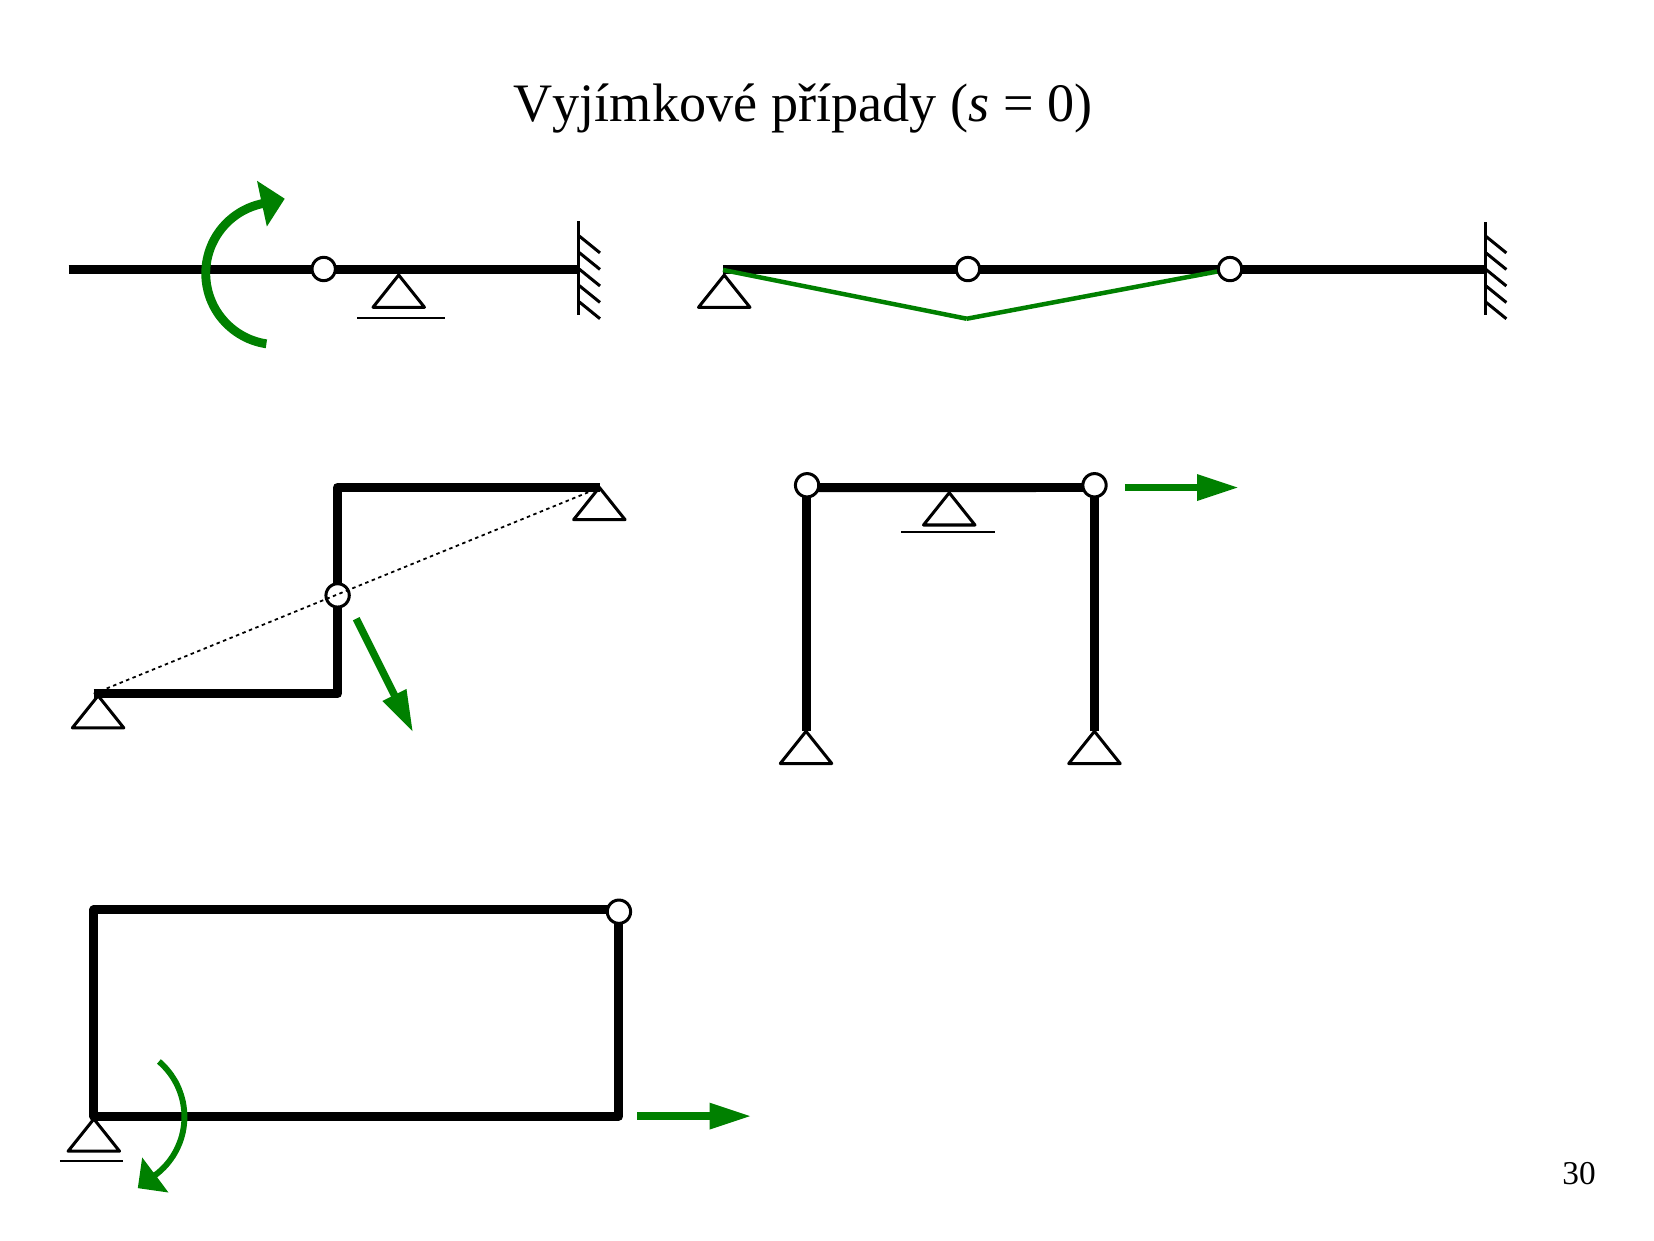

# Vyjímkové případy (s = 0)
30